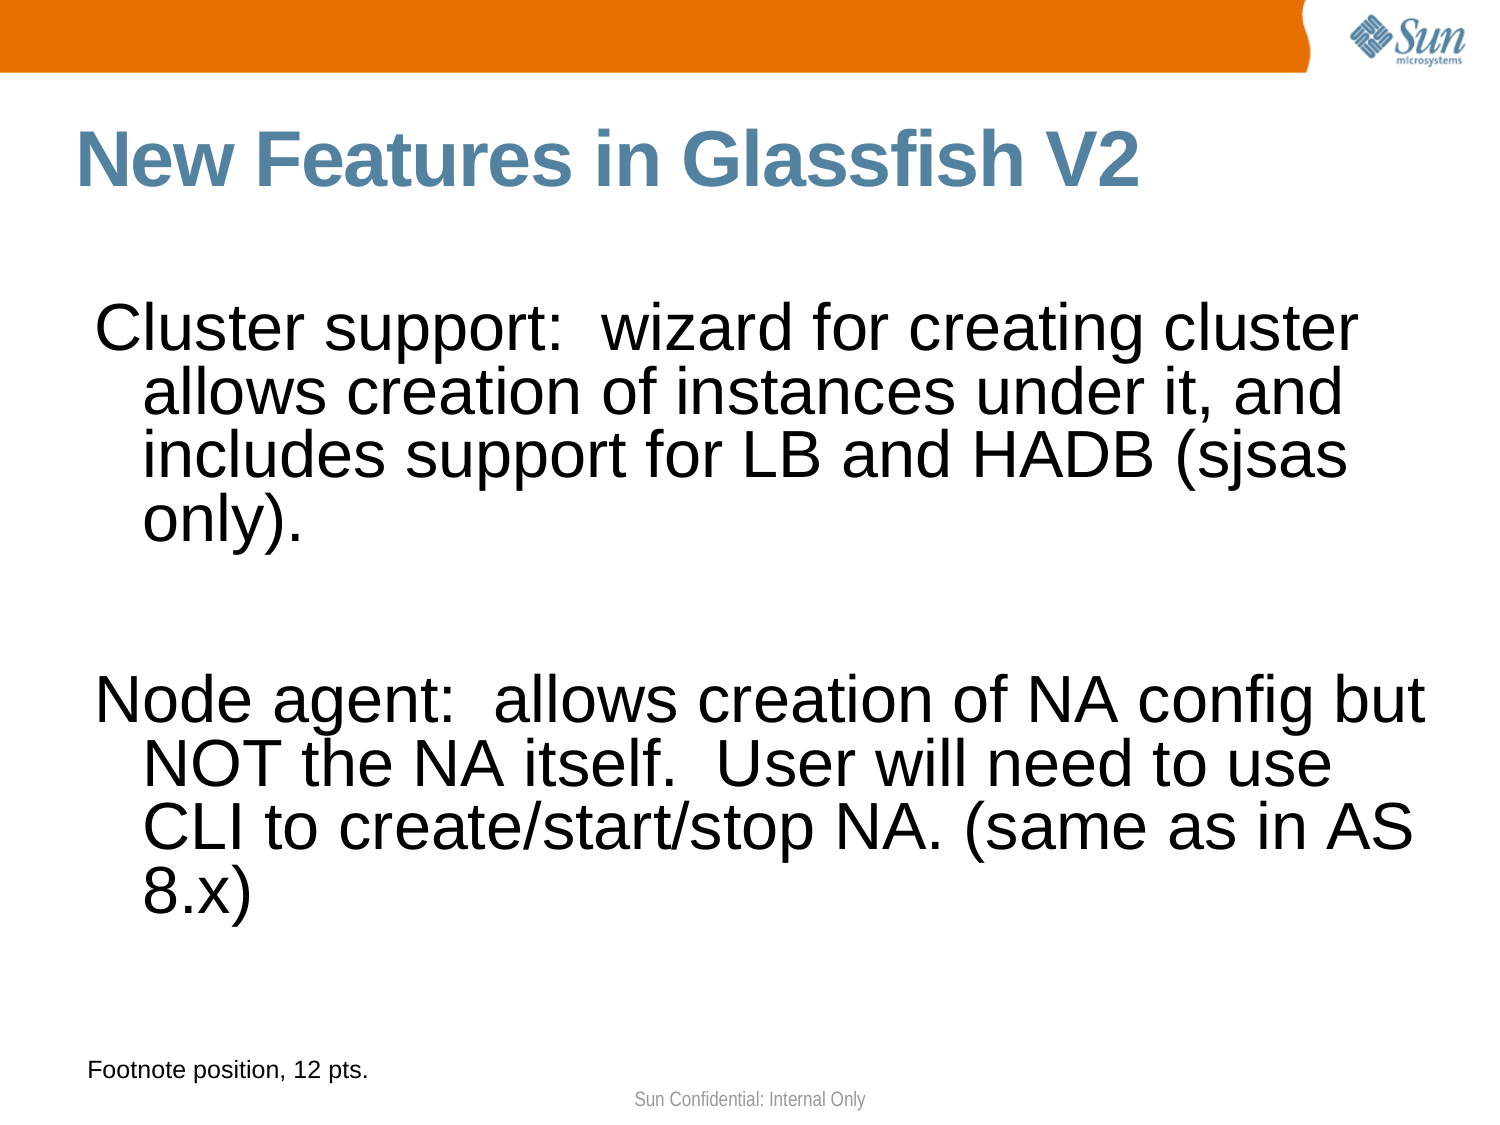

# New Features in Glassfish V2
Cluster support: wizard for creating cluster allows creation of instances under it, and includes support for LB and HADB (sjsas only).
Node agent: allows creation of NA config but NOT the NA itself. User will need to use CLI to create/start/stop NA. (same as in AS 8.x)
Footnote position, 12 pts.